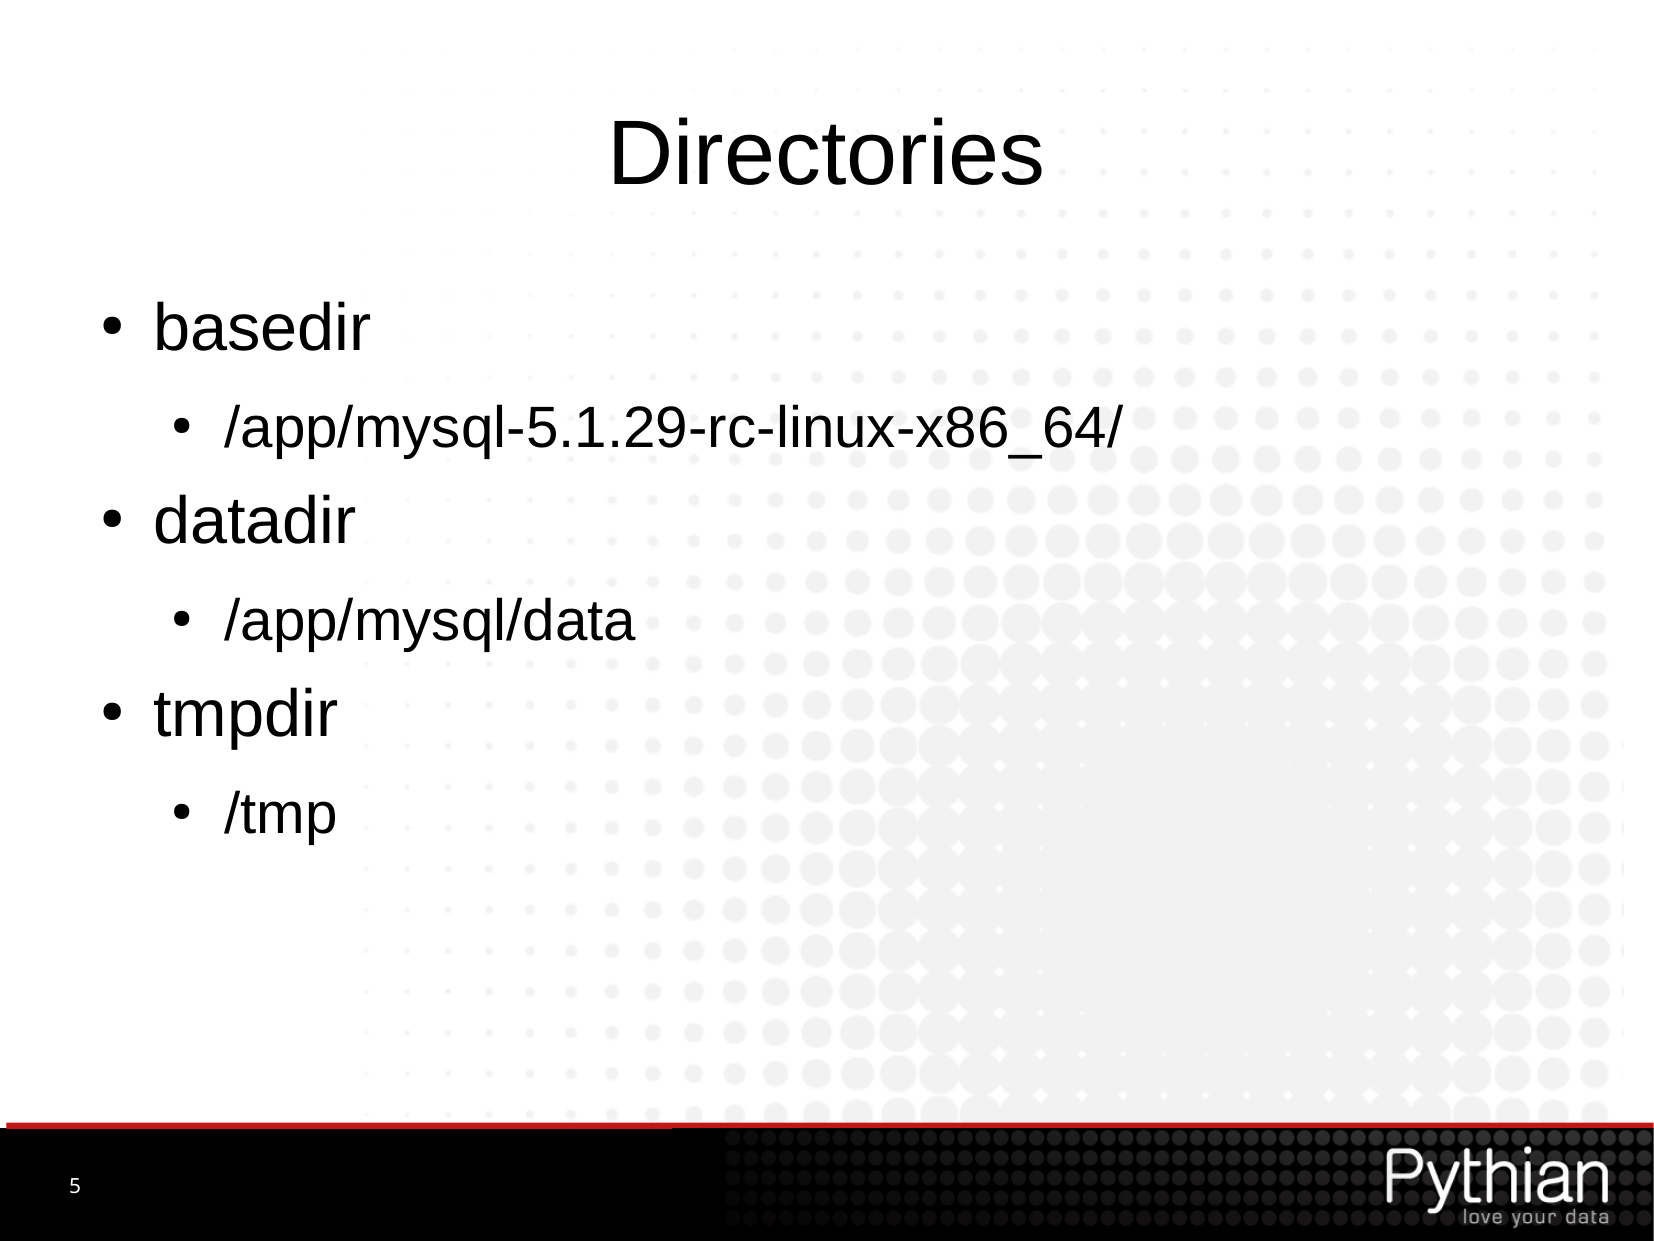

# Directories
basedir
/app/mysql-5.1.29-rc-linux-x86_64/
datadir
/app/mysql/data
tmpdir
/tmp